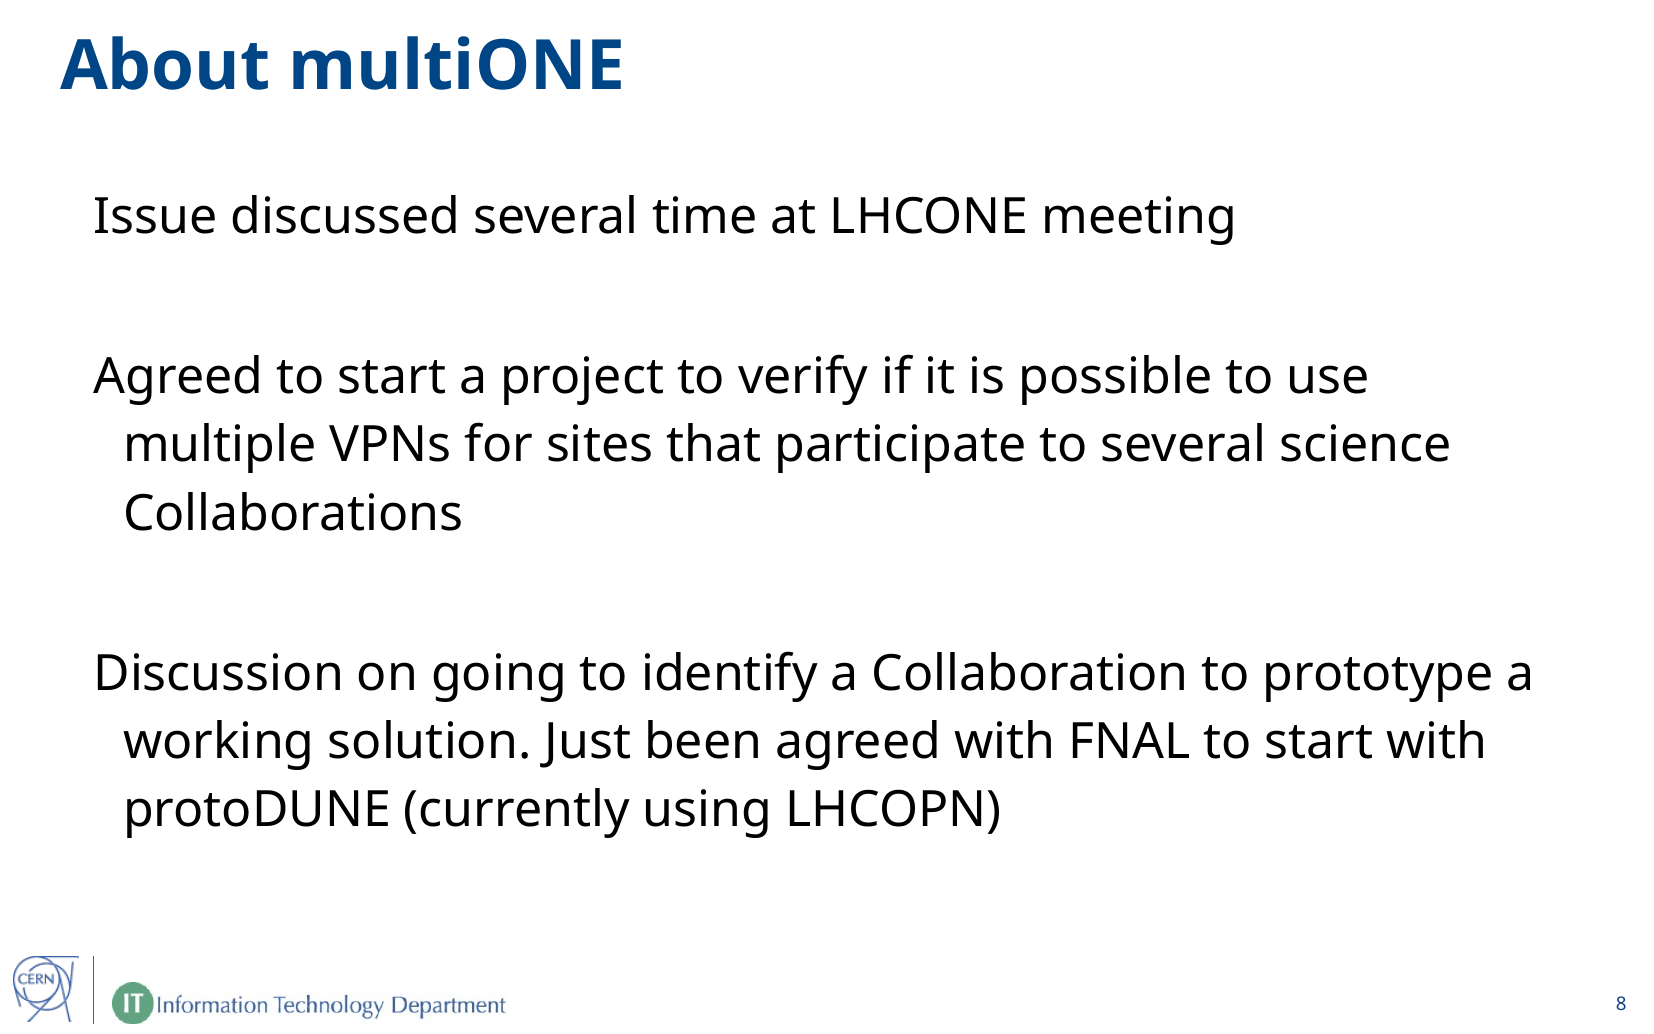

# About multiONE
Issue discussed several time at LHCONE meeting
Agreed to start a project to verify if it is possible to use multiple VPNs for sites that participate to several science Collaborations
Discussion on going to identify a Collaboration to prototype a working solution. Just been agreed with FNAL to start with protoDUNE (currently using LHCOPN)